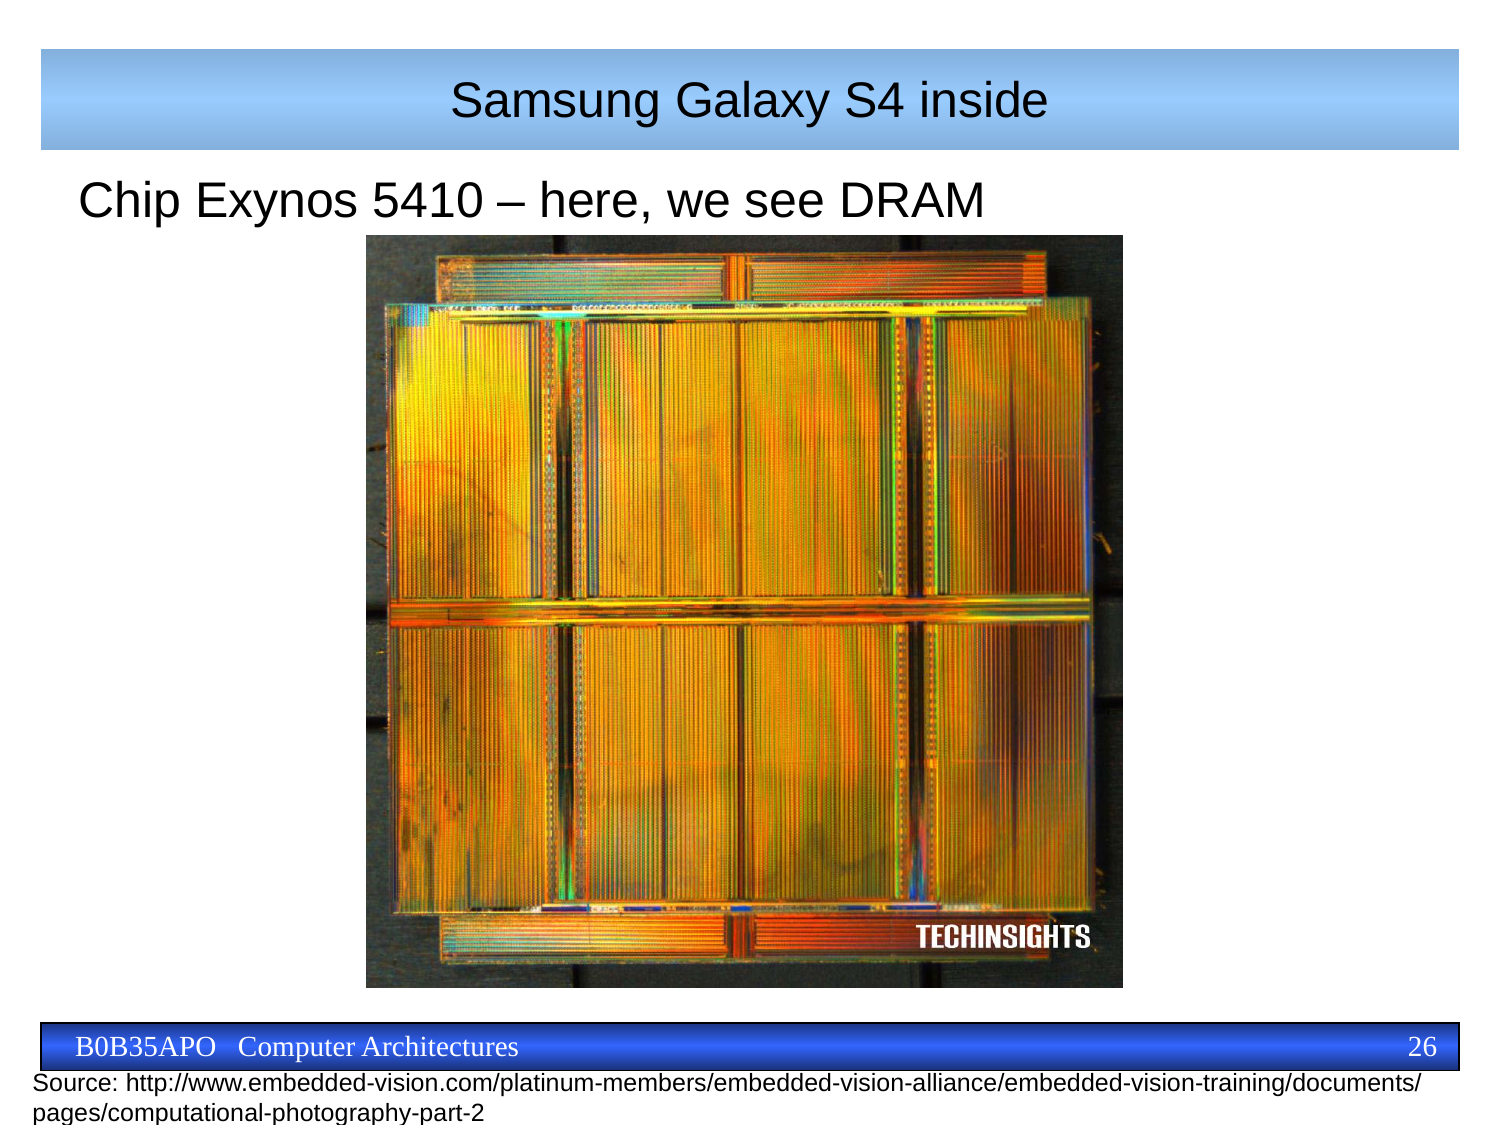

# Samsung Galaxy S4 inside
Chip Exynos 5410 – here, we see DRAM
B0B35APO Computer Architectures
26
Source: http://www.embedded-vision.com/platinum-members/embedded-vision-alliance/embedded-vision-training/documents/pages/computational-photography-part-2